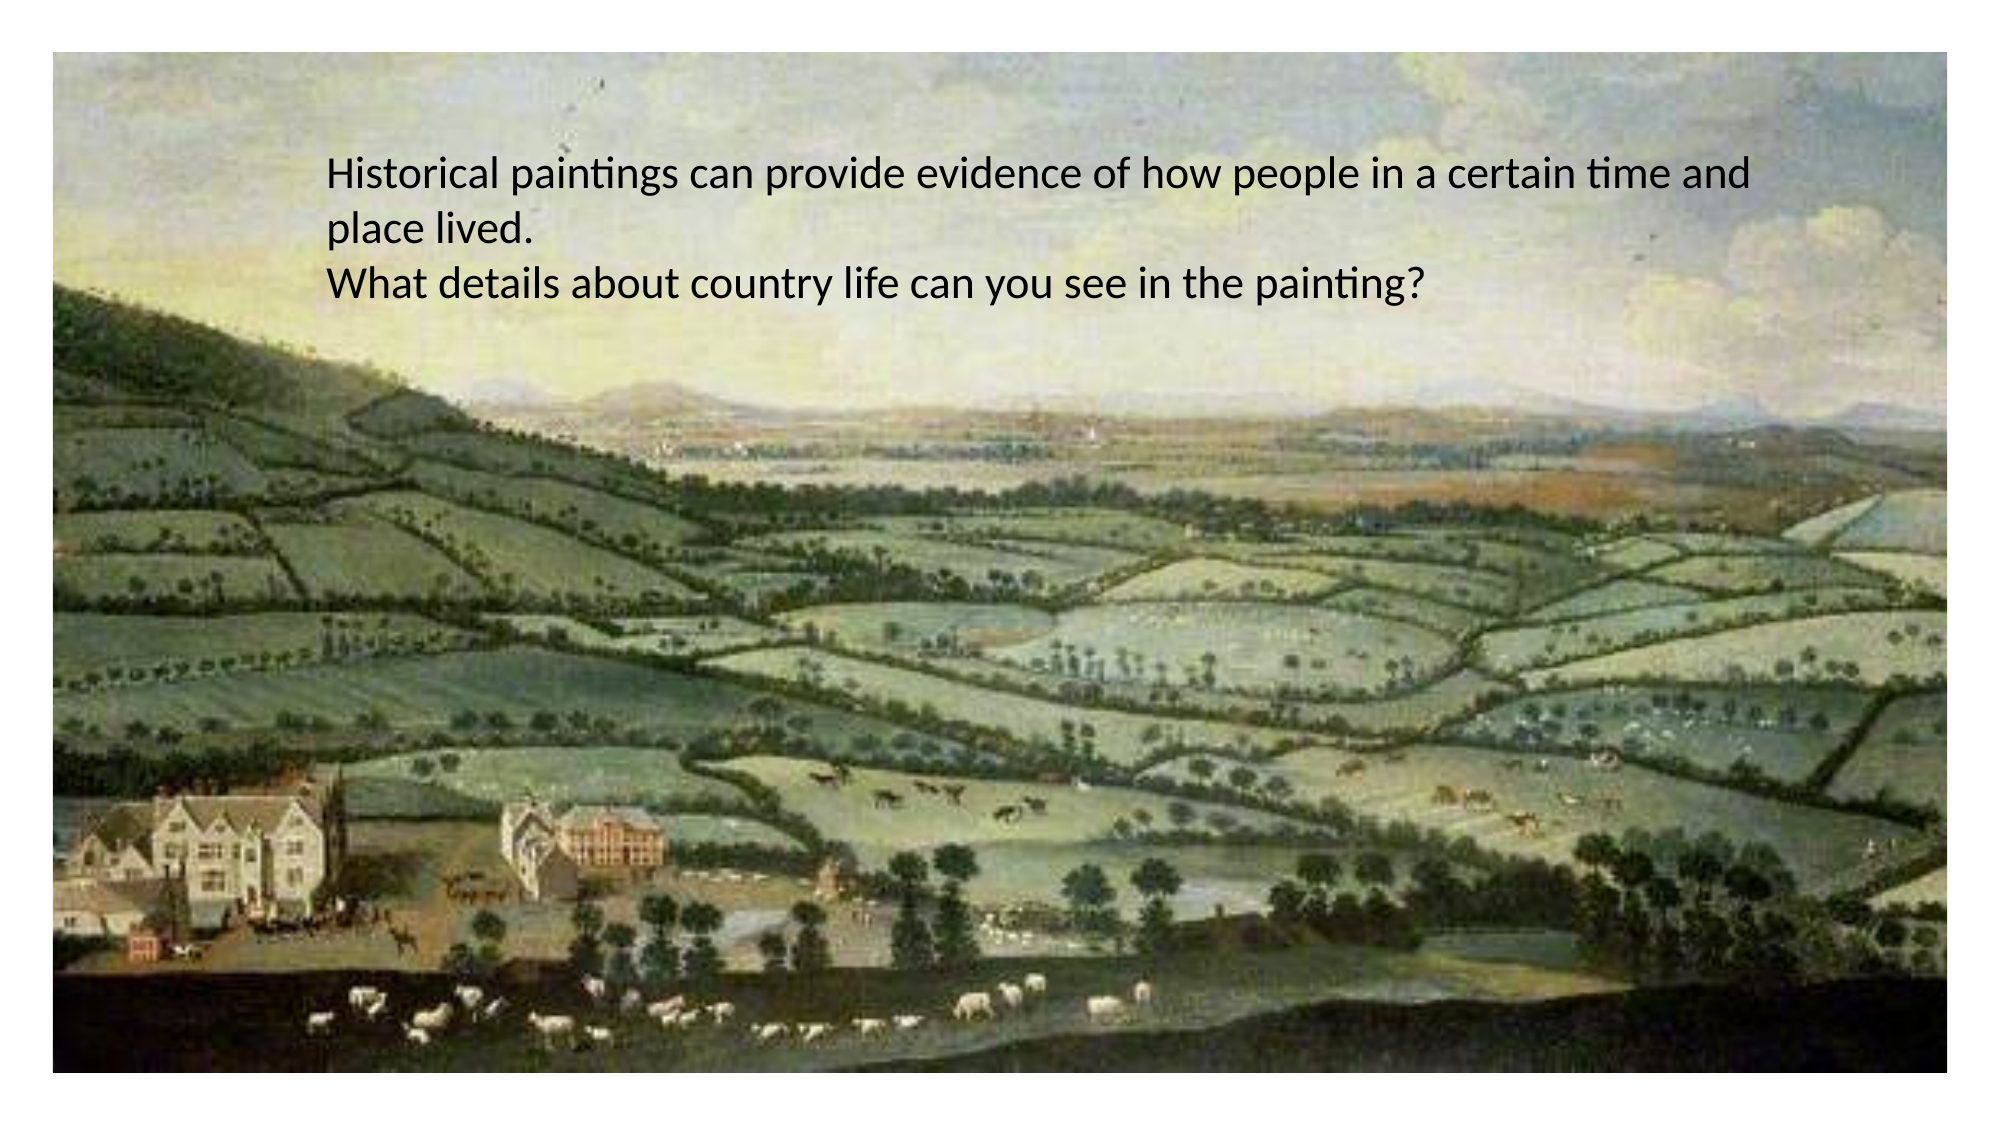

Historical paintings can provide evidence of how people in a certain time and place lived.
What details about country life can you see in the painting?